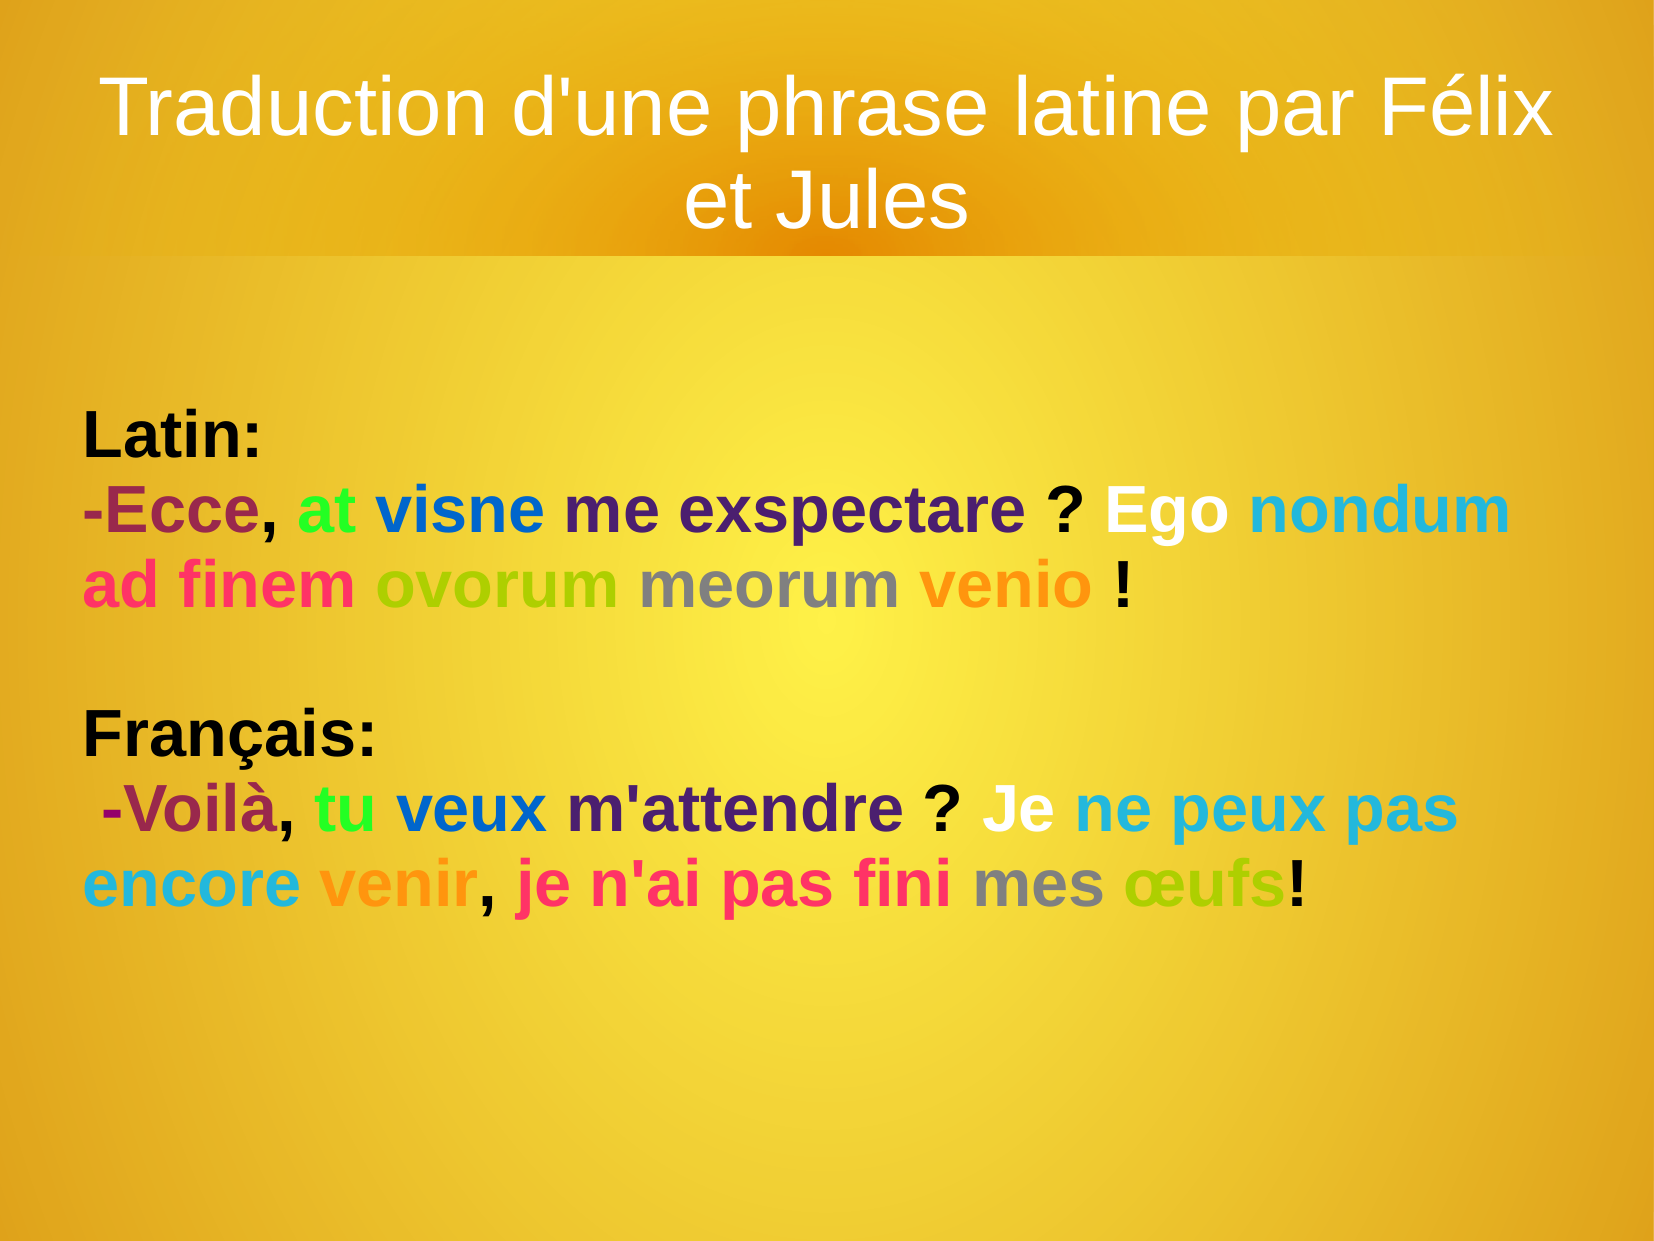

# Traduction d'une phrase latine par Félix et Jules
Latin:
-Ecce, at visne me exspectare ? Ego nondum ad finem ovorum meorum venio !
Français:
 -Voilà, tu veux m'attendre ? Je ne peux pas encore venir, je n'ai pas fini mes œufs!